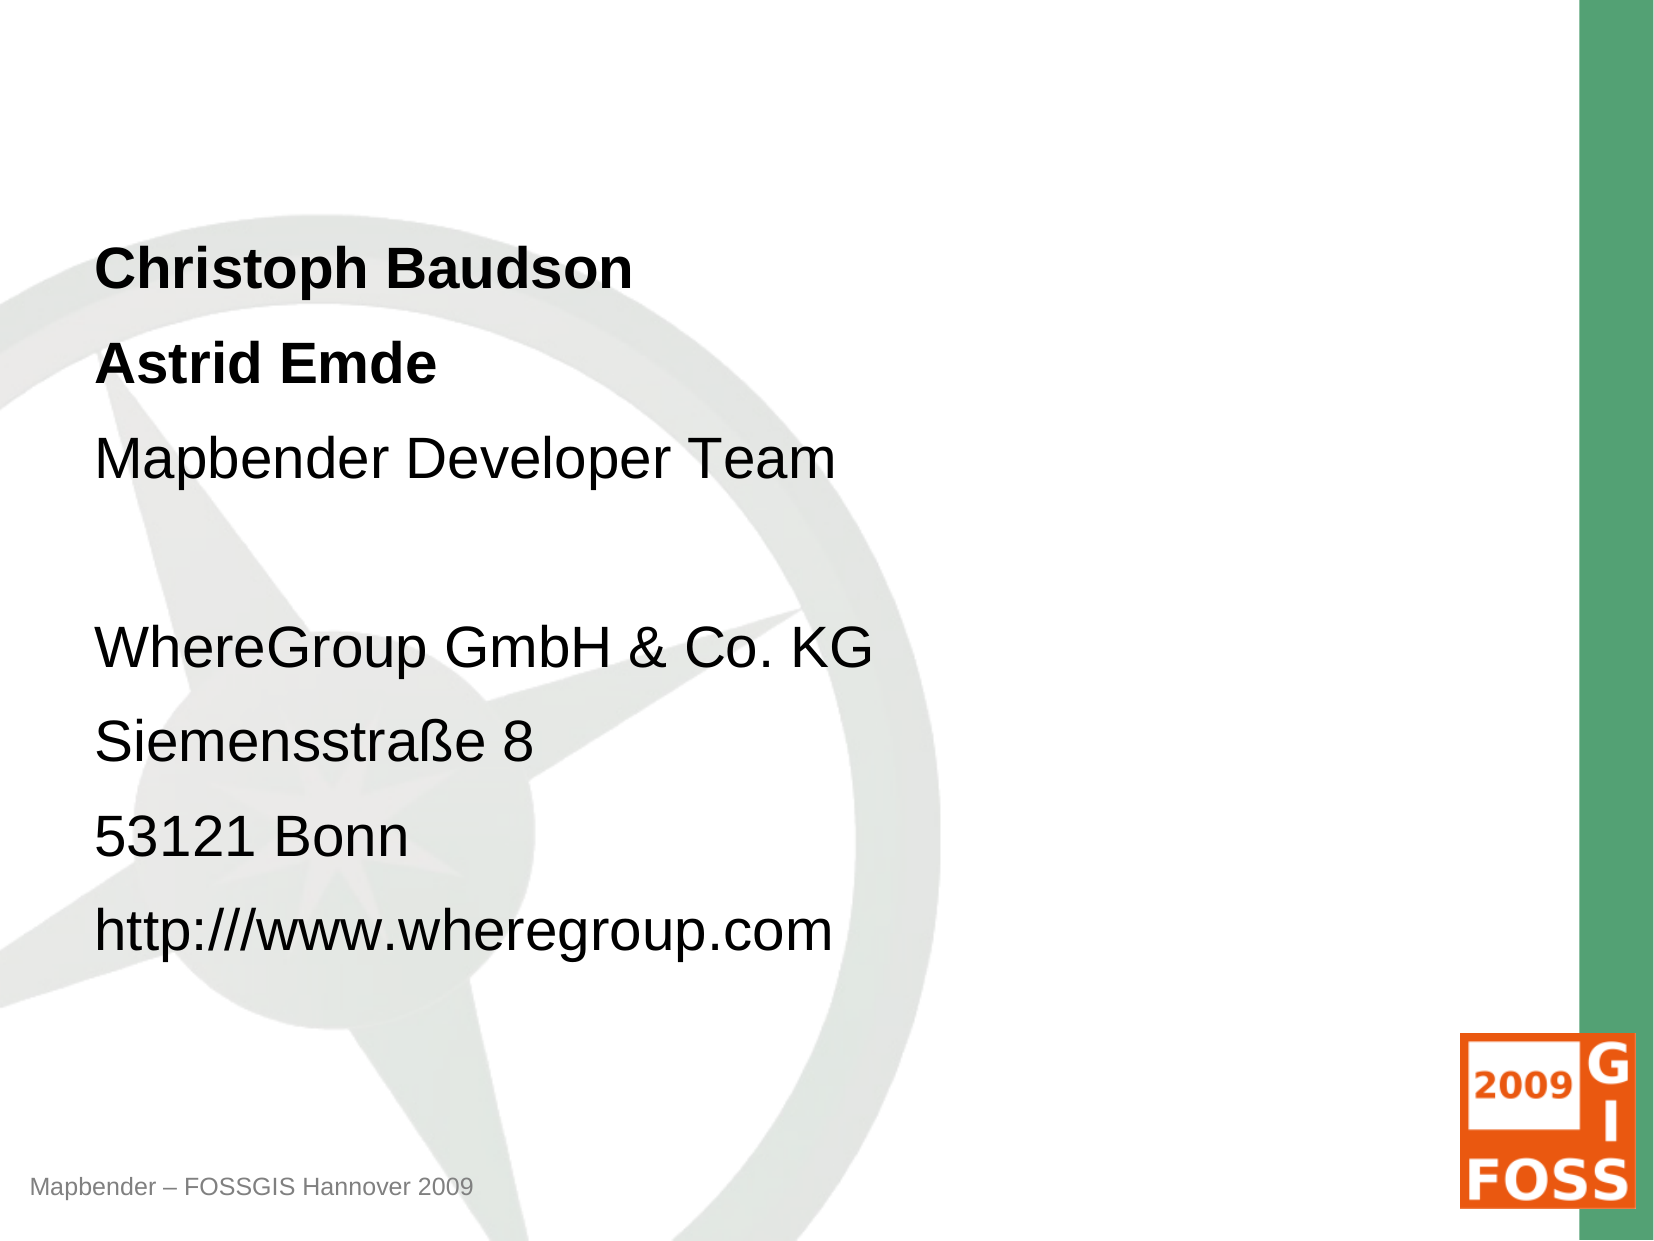

#
Christoph Baudson
Astrid Emde
Mapbender Developer Team
WhereGroup GmbH & Co. KG
Siemensstraße 8
53121 Bonn
http:///www.wheregroup.com